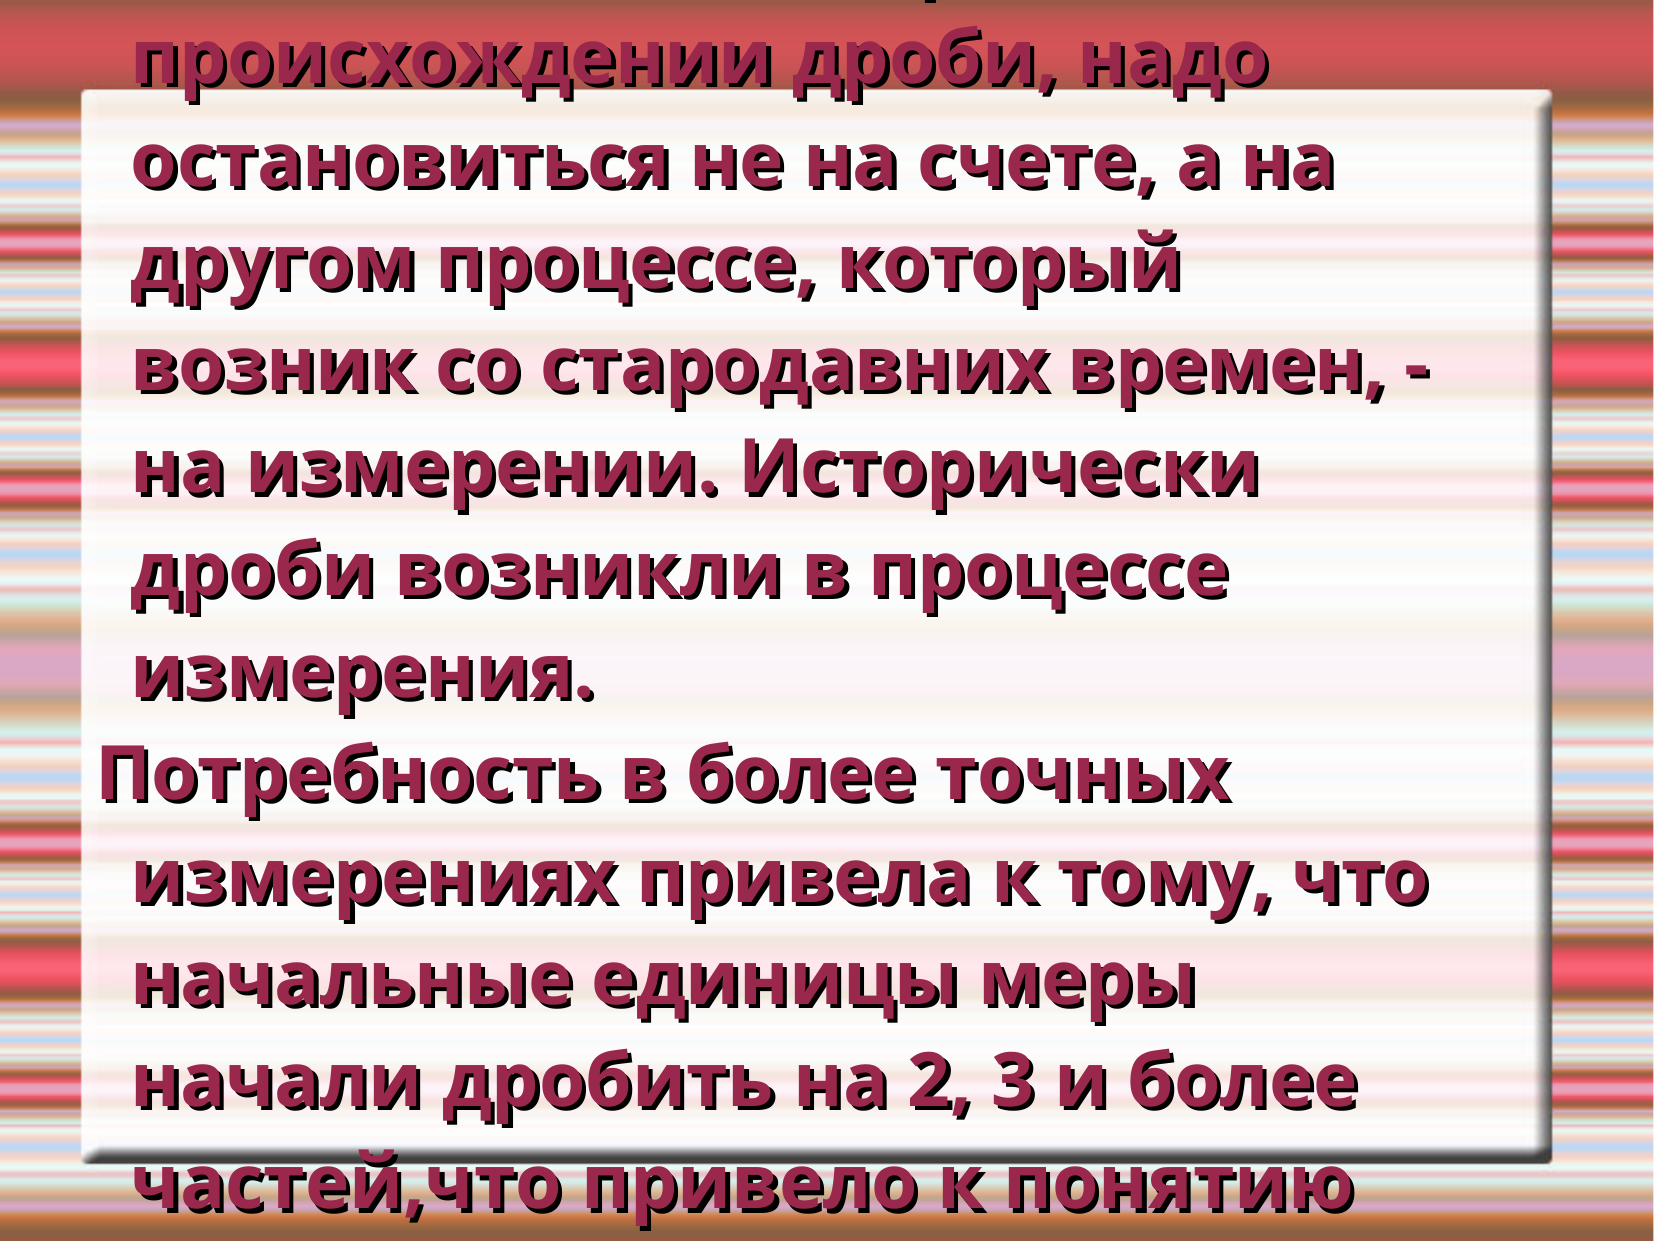

# Чтобы выяснить вопрос о происхождении дроби, надо остановиться не на счете, а на другом процессе, который возник со стародавних времен, - на измерении. Исторически дроби возникли в процессе измерения.
Потребность в более точных измерениях привела к тому, что начальные единицы меры начали дробить на 2, 3 и более частей,что привело к понятию дроби.